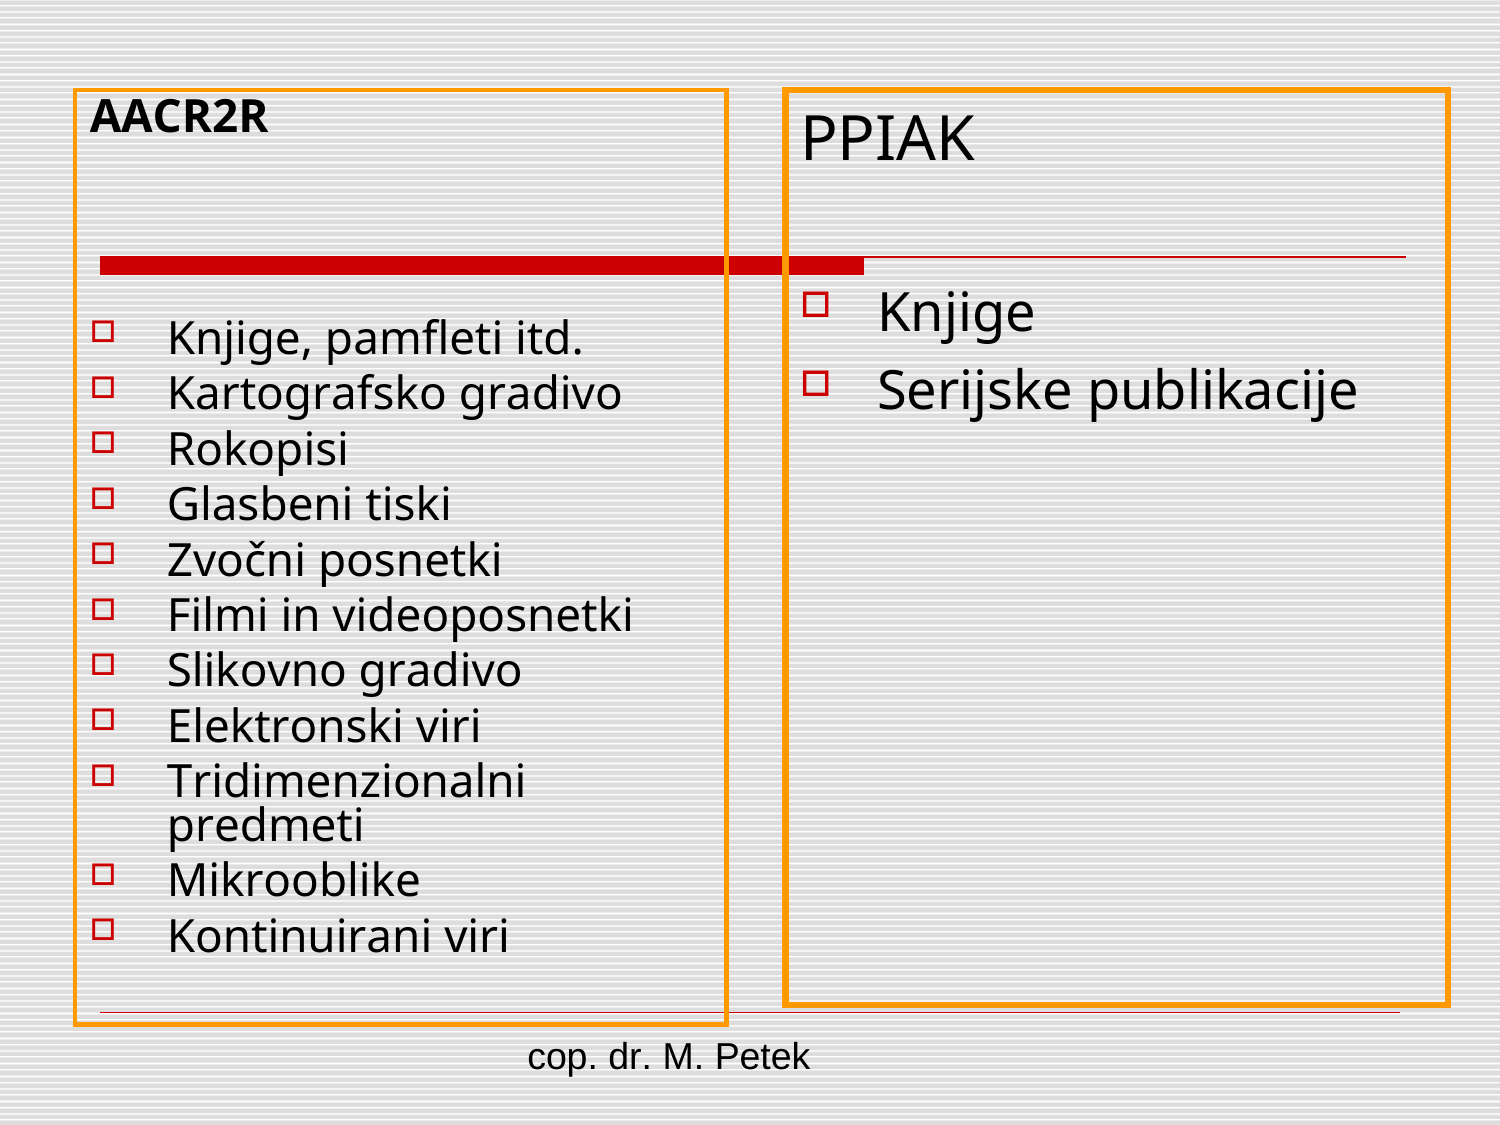

# AACR2R
Knjige, pamfleti itd.
Kartografsko gradivo
Rokopisi
Glasbeni tiski
Zvočni posnetki
Filmi in videoposnetki
Slikovno gradivo
Elektronski viri
Tridimenzionalni predmeti
Mikrooblike
Kontinuirani viri
PPIAK
Knjige
Serijske publikacije
cop. dr. M. Petek